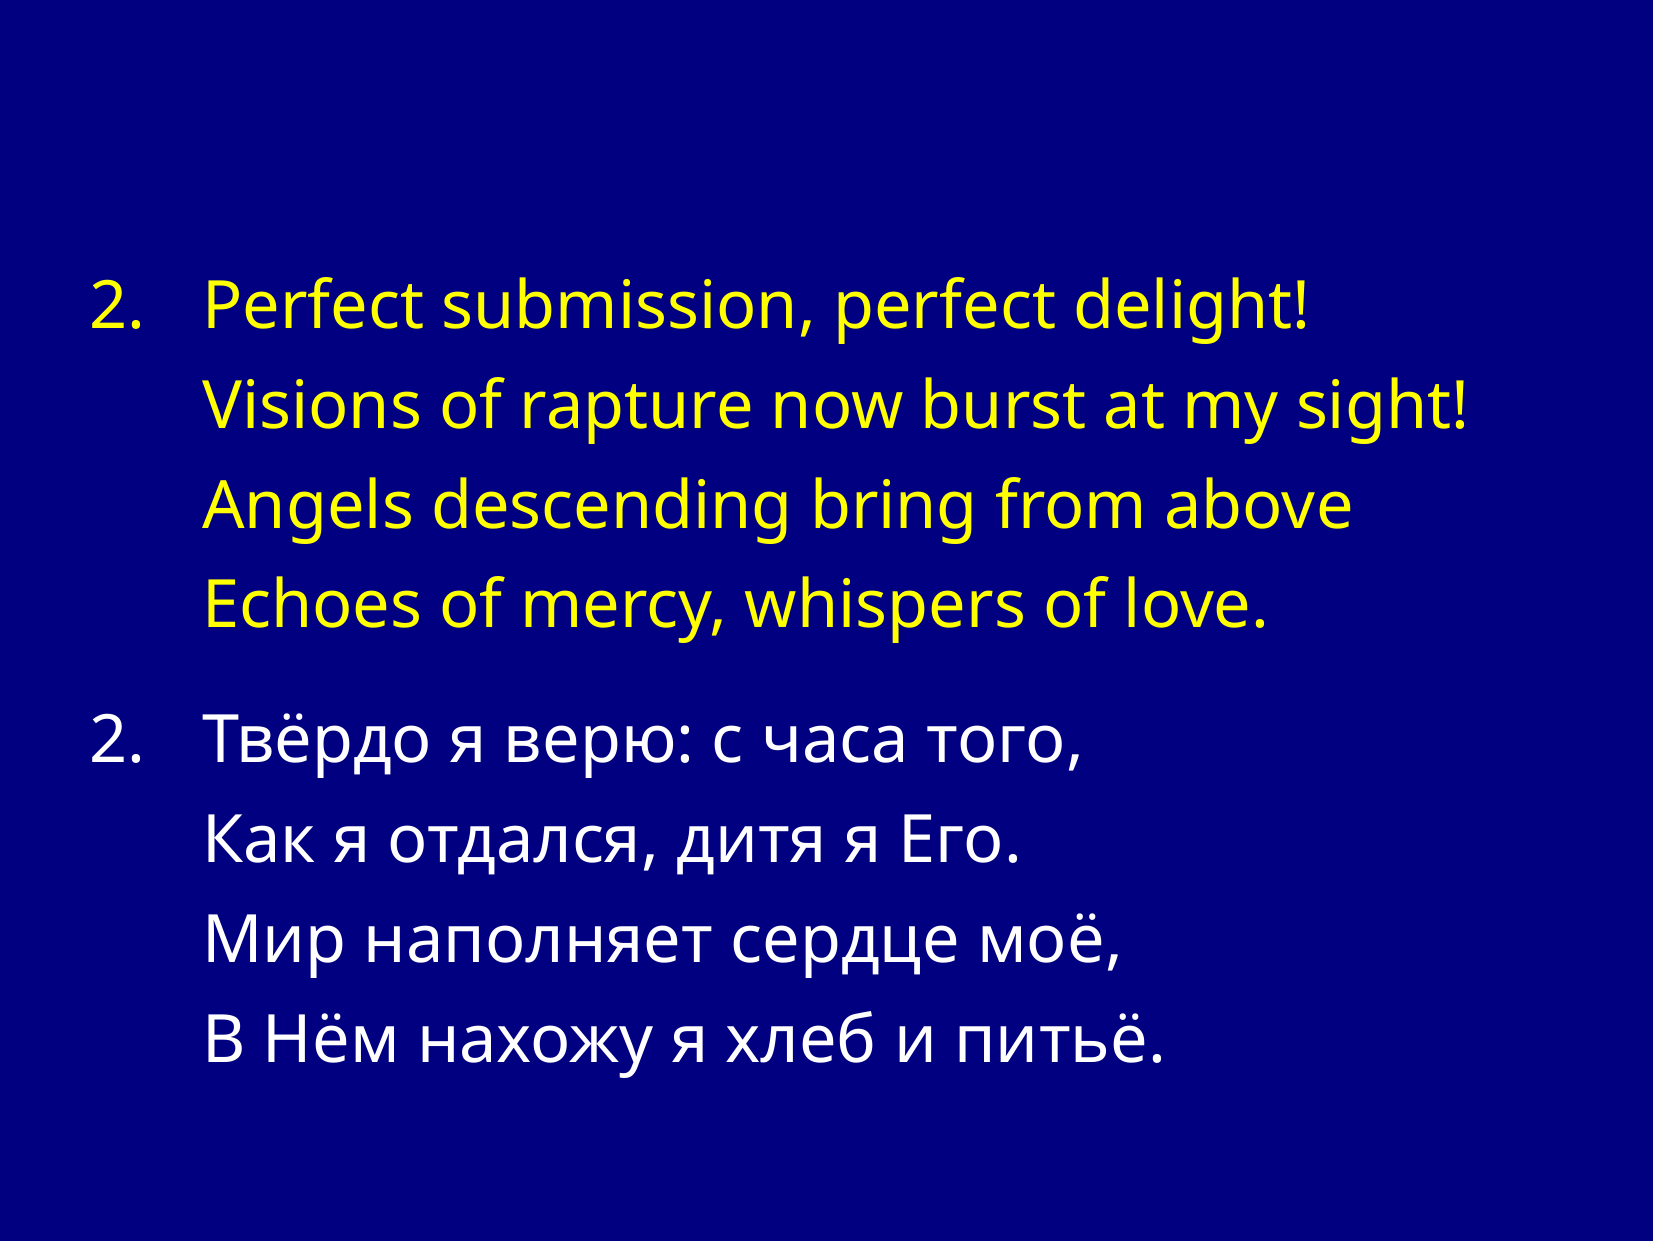

2.	Perfect submission, perfect delight!
	Visions of rapture now burst at my sight!
	Angels descending bring from above
	Echoes of mercy, whispers of love.
2.	Твёрдо я верю: с часа того,
	Как я отдался, дитя я Его.
	Мир наполняет сердце моё,
	В Нём нахожу я хлеб и питьё.